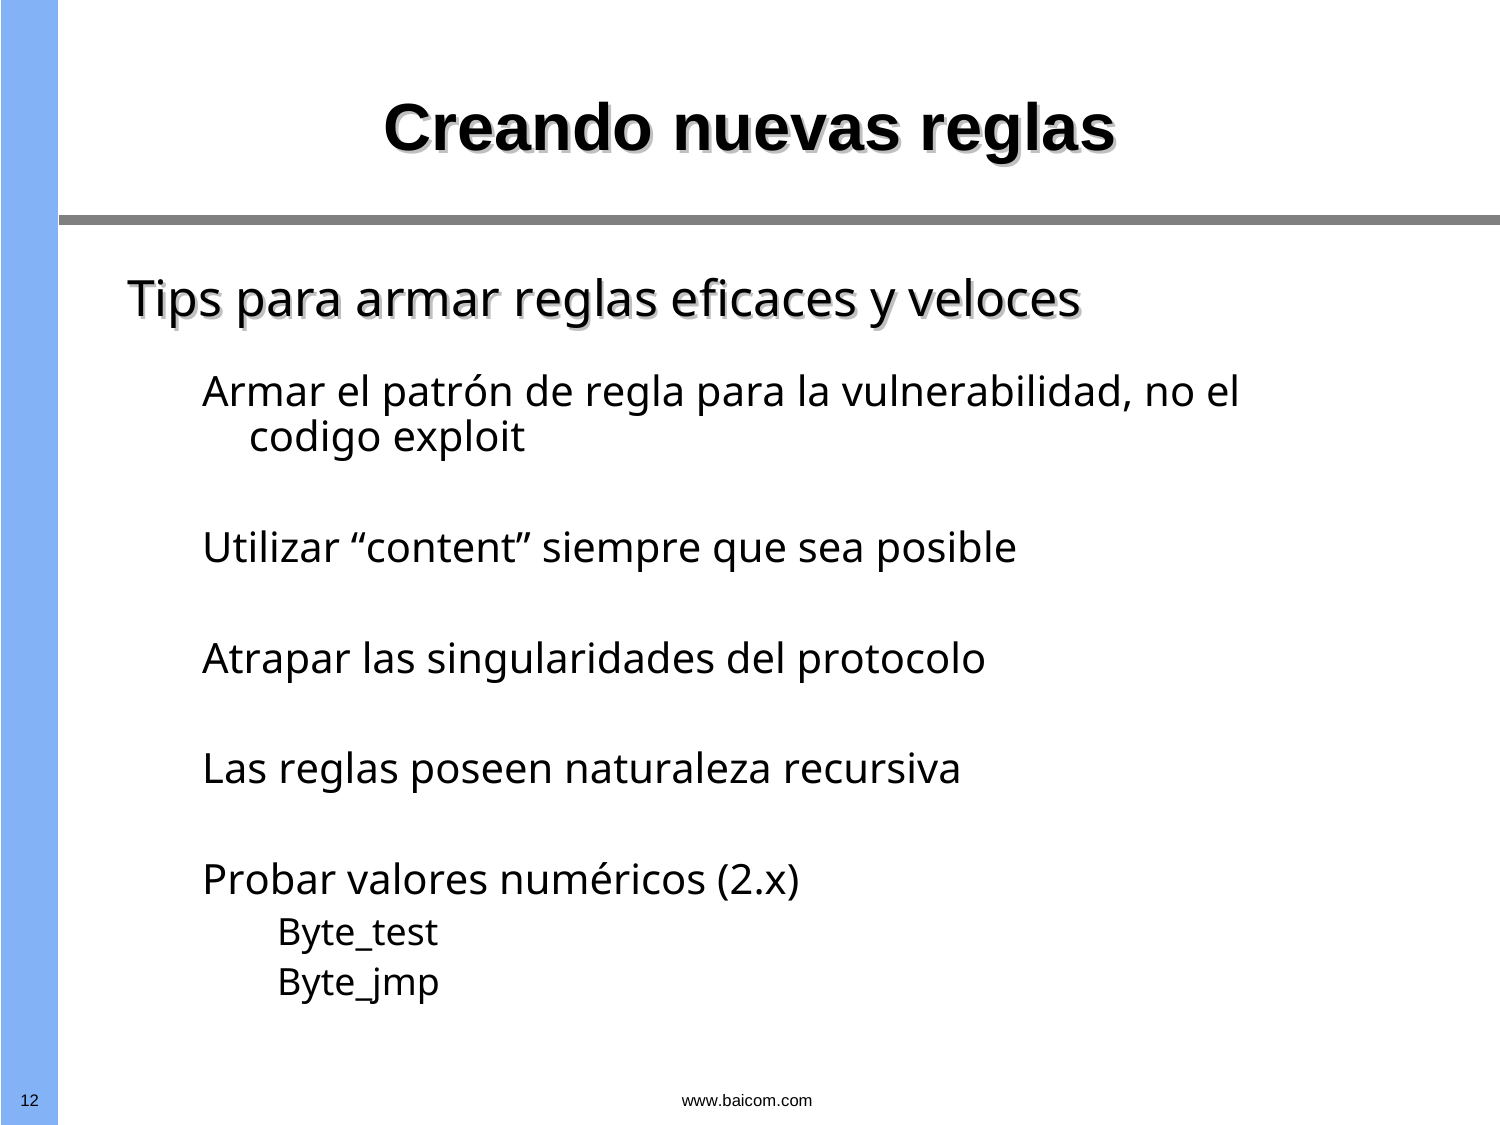

Creando nuevas reglas
# Tips para armar reglas eficaces y veloces
Armar el patrón de regla para la vulnerabilidad, no el codigo exploit
Utilizar “content” siempre que sea posible
Atrapar las singularidades del protocolo
Las reglas poseen naturaleza recursiva
Probar valores numéricos (2.x)
Byte_test
Byte_jmp
12
www.baicom.com